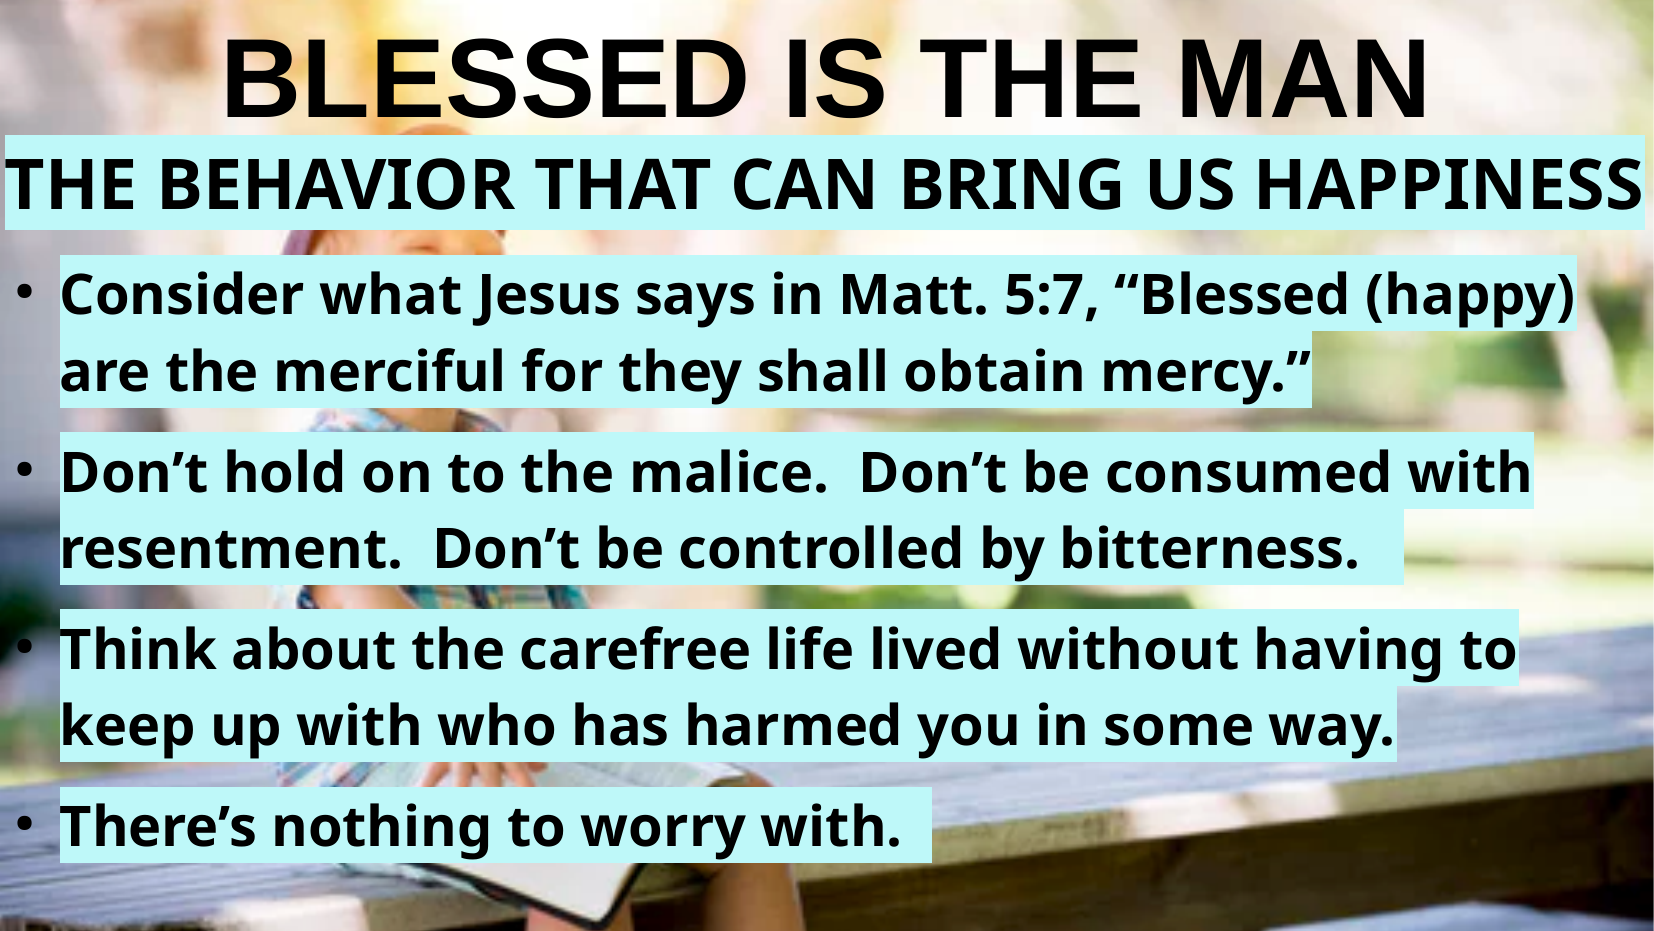

# BLESSED IS THE MAN
THE BEHAVIOR THAT CAN BRING US HAPPINESS
Consider what Jesus says in Matt. 5:7, “Blessed (happy) are the merciful for they shall obtain mercy.”
Don’t hold on to the malice. Don’t be consumed with resentment. Don’t be controlled by bitterness.
Think about the carefree life lived without having to keep up with who has harmed you in some way.
There’s nothing to worry with.